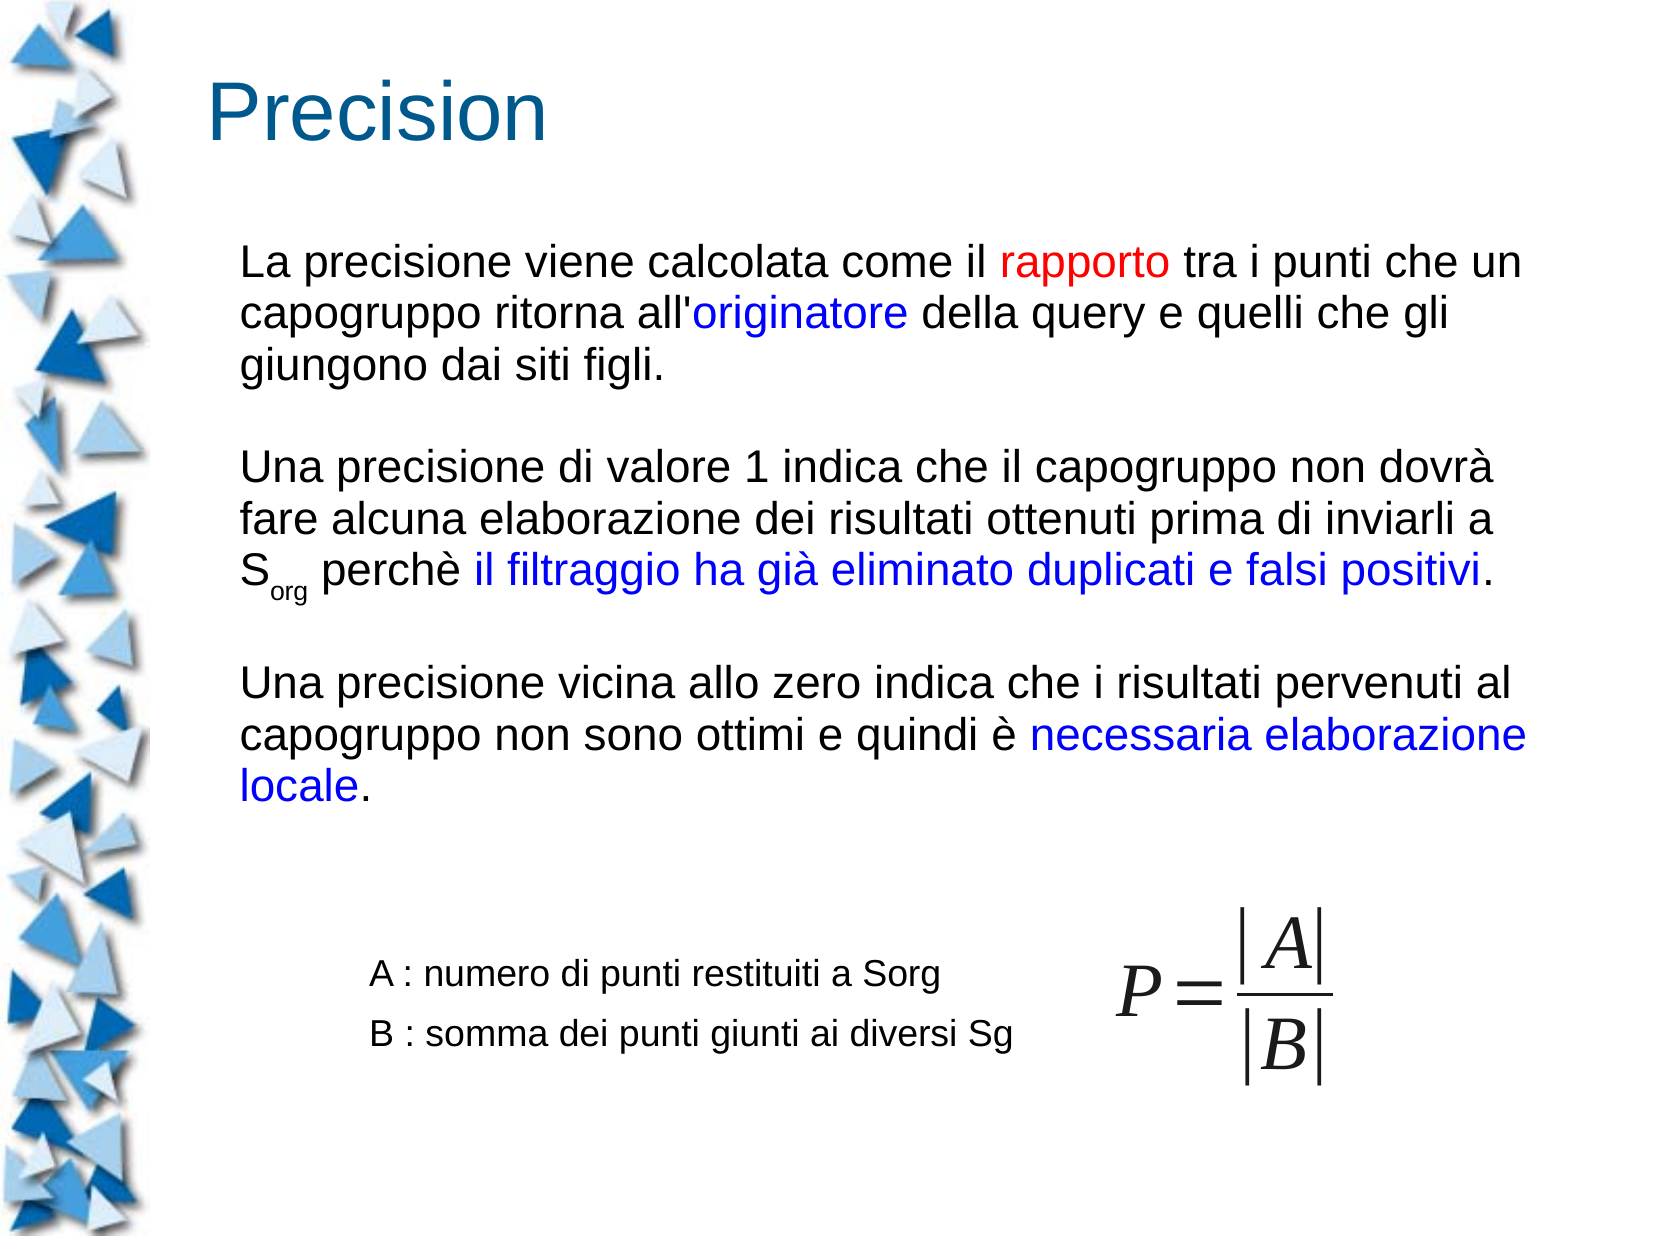

Precision
# La precisione viene calcolata come il rapporto tra i punti che un capogruppo ritorna all'originatore della query e quelli che gli giungono dai siti figli.
Una precisione di valore 1 indica che il capogruppo non dovrà fare alcuna elaborazione dei risultati ottenuti prima di inviarli a Sorg perchè il filtraggio ha già eliminato duplicati e falsi positivi.
Una precisione vicina allo zero indica che i risultati pervenuti al capogruppo non sono ottimi e quindi è necessaria elaborazione locale.
A : numero di punti restituiti a Sorg
B : somma dei punti giunti ai diversi Sg